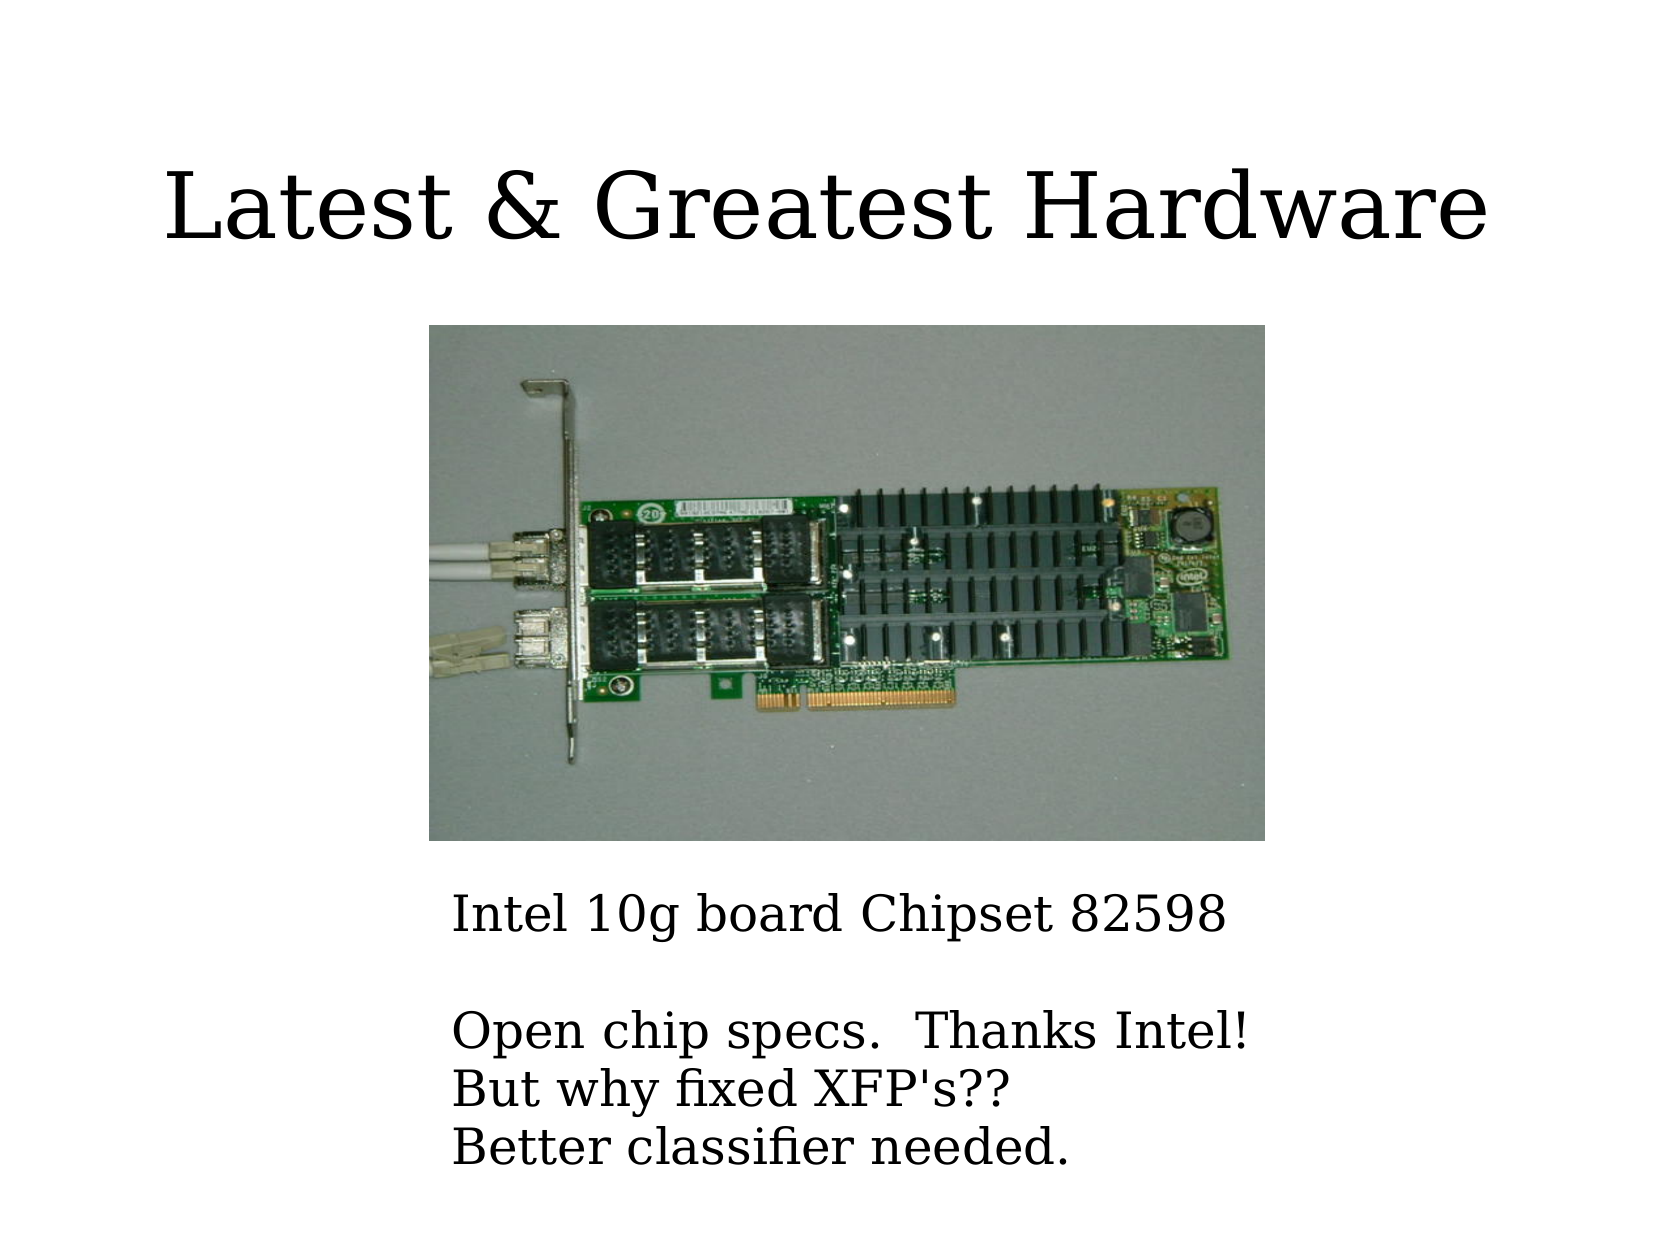

# Latest & Greatest Hardware
Intel 10g board Chipset 82598
Open chip specs. Thanks Intel!
But why fixed XFP's??
Better classifier needed.